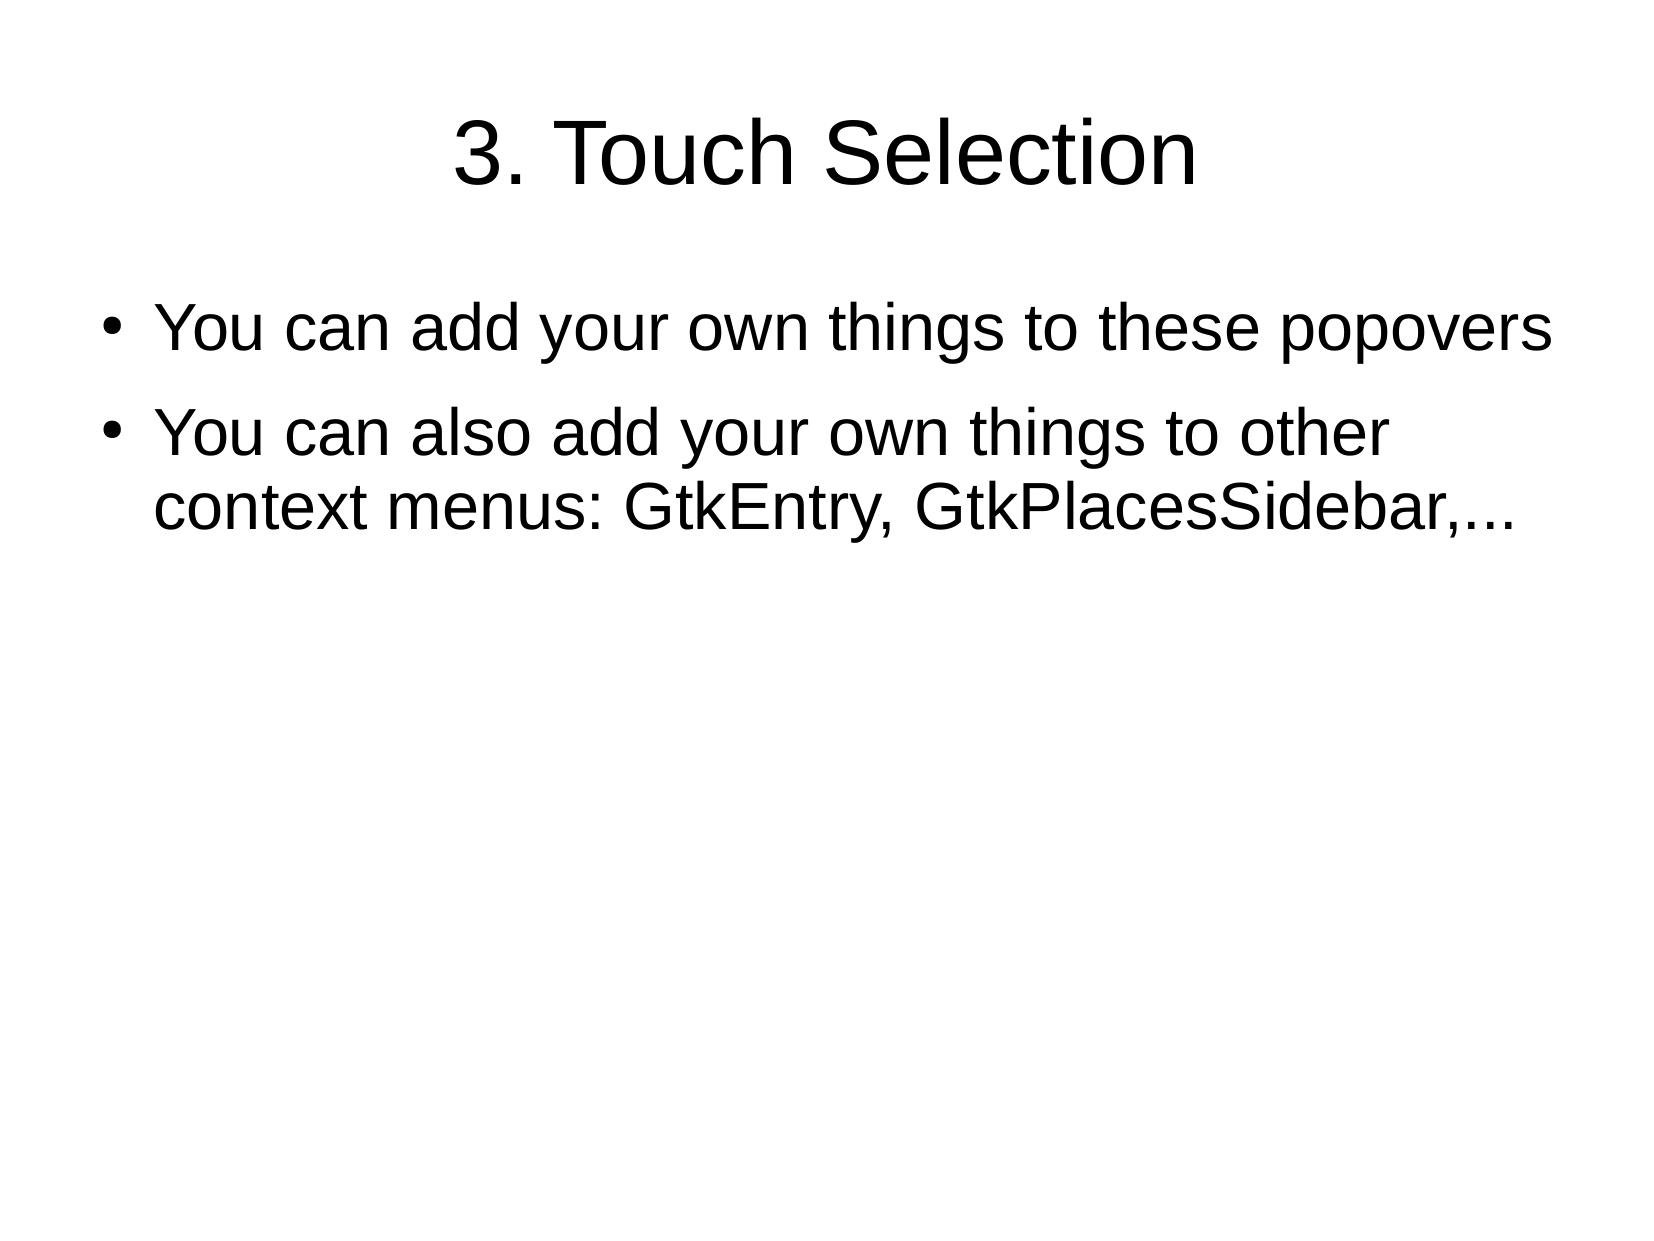

# 3. Touch Selection
You can add your own things to these popovers
You can also add your own things to other context menus: GtkEntry, GtkPlacesSidebar,...